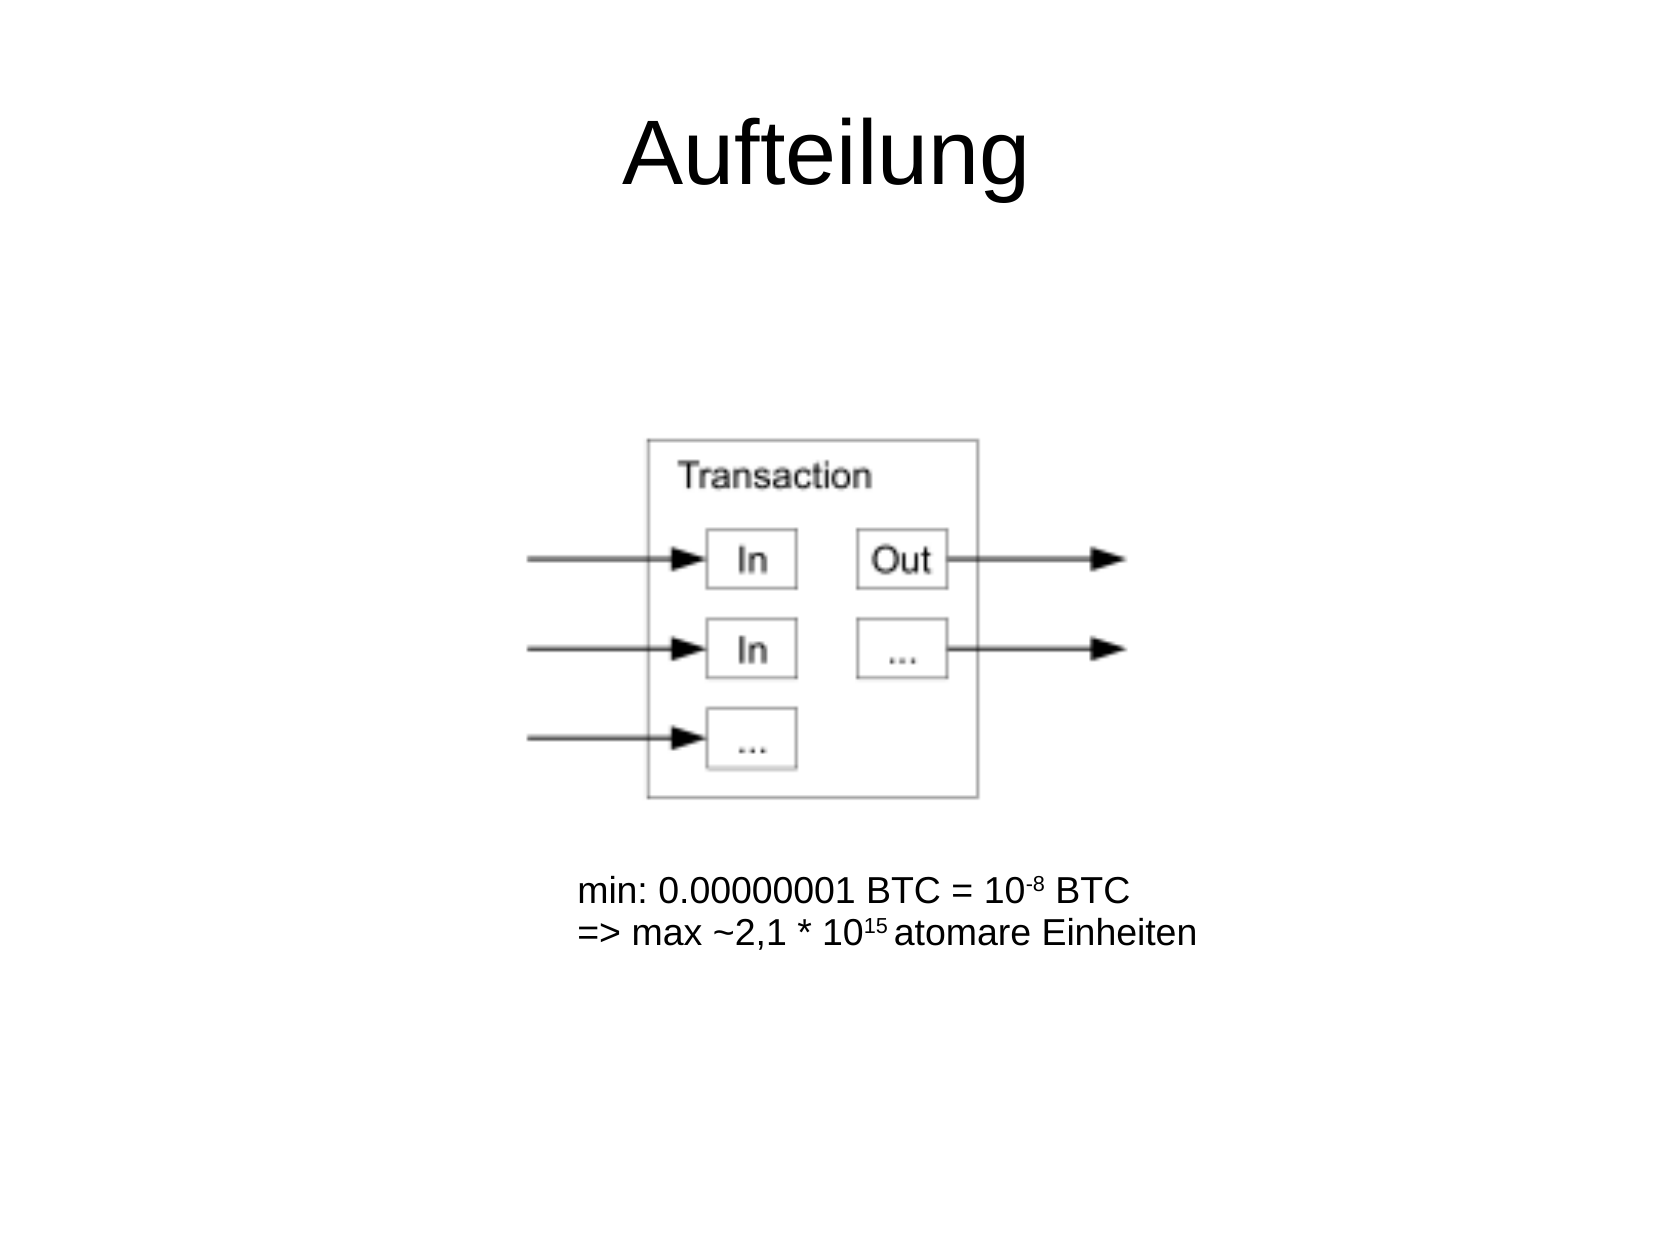

# Aufteilung
min: 0.00000001 BTC = 10-8 BTC
=> max ~2,1 * 1015 atomare Einheiten